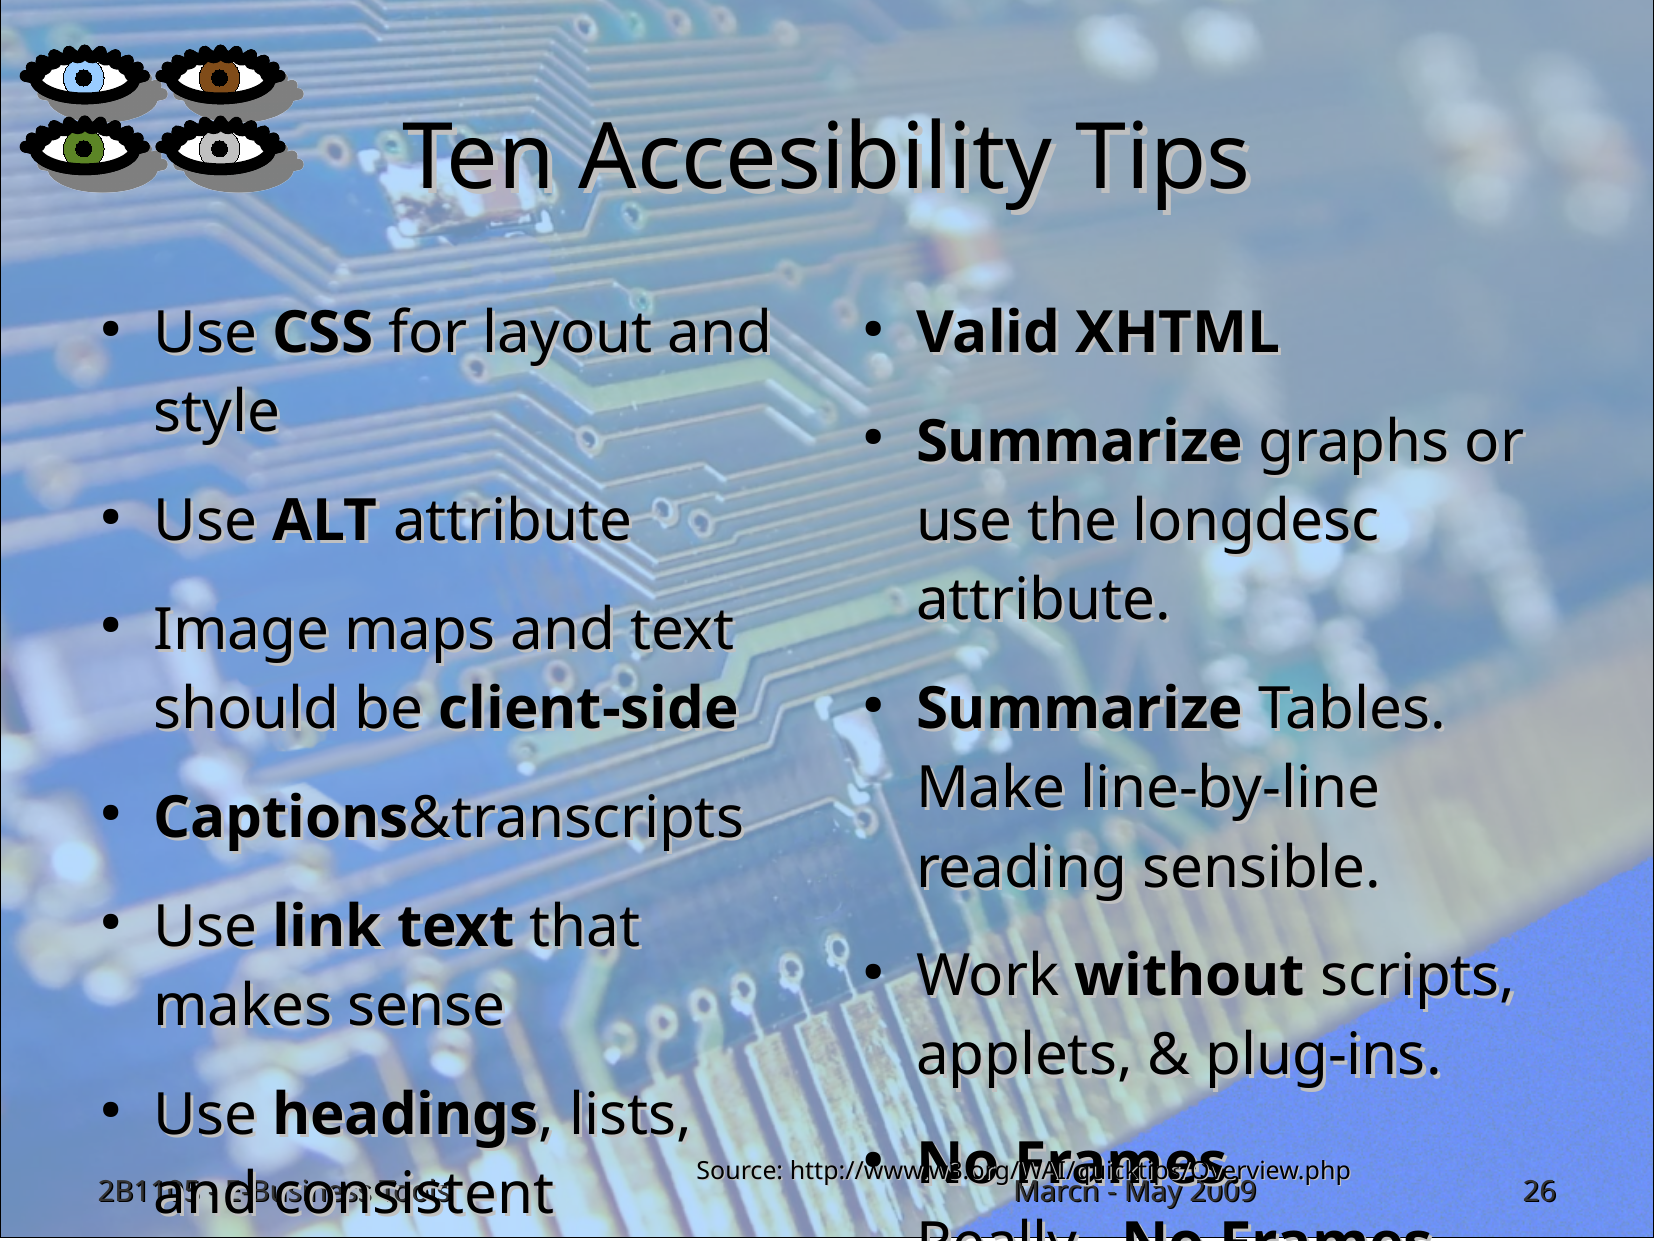

# Ten Accesibility Tips
Use CSS for layout and style
Use ALT attribute
Image maps and text should be client-side
Captions&transcripts
Use link text that makes sense
Use headings, lists, and consistent structure
Valid XHTML
Summarize graphs or use the longdesc attribute.
Summarize Tables. Make line-by-line reading sensible.
Work without scripts, applets, & plug-ins.
No Frames.
Really. No Frames.
Source: http://www.w3.org/WAI/quicktips/Overview.php